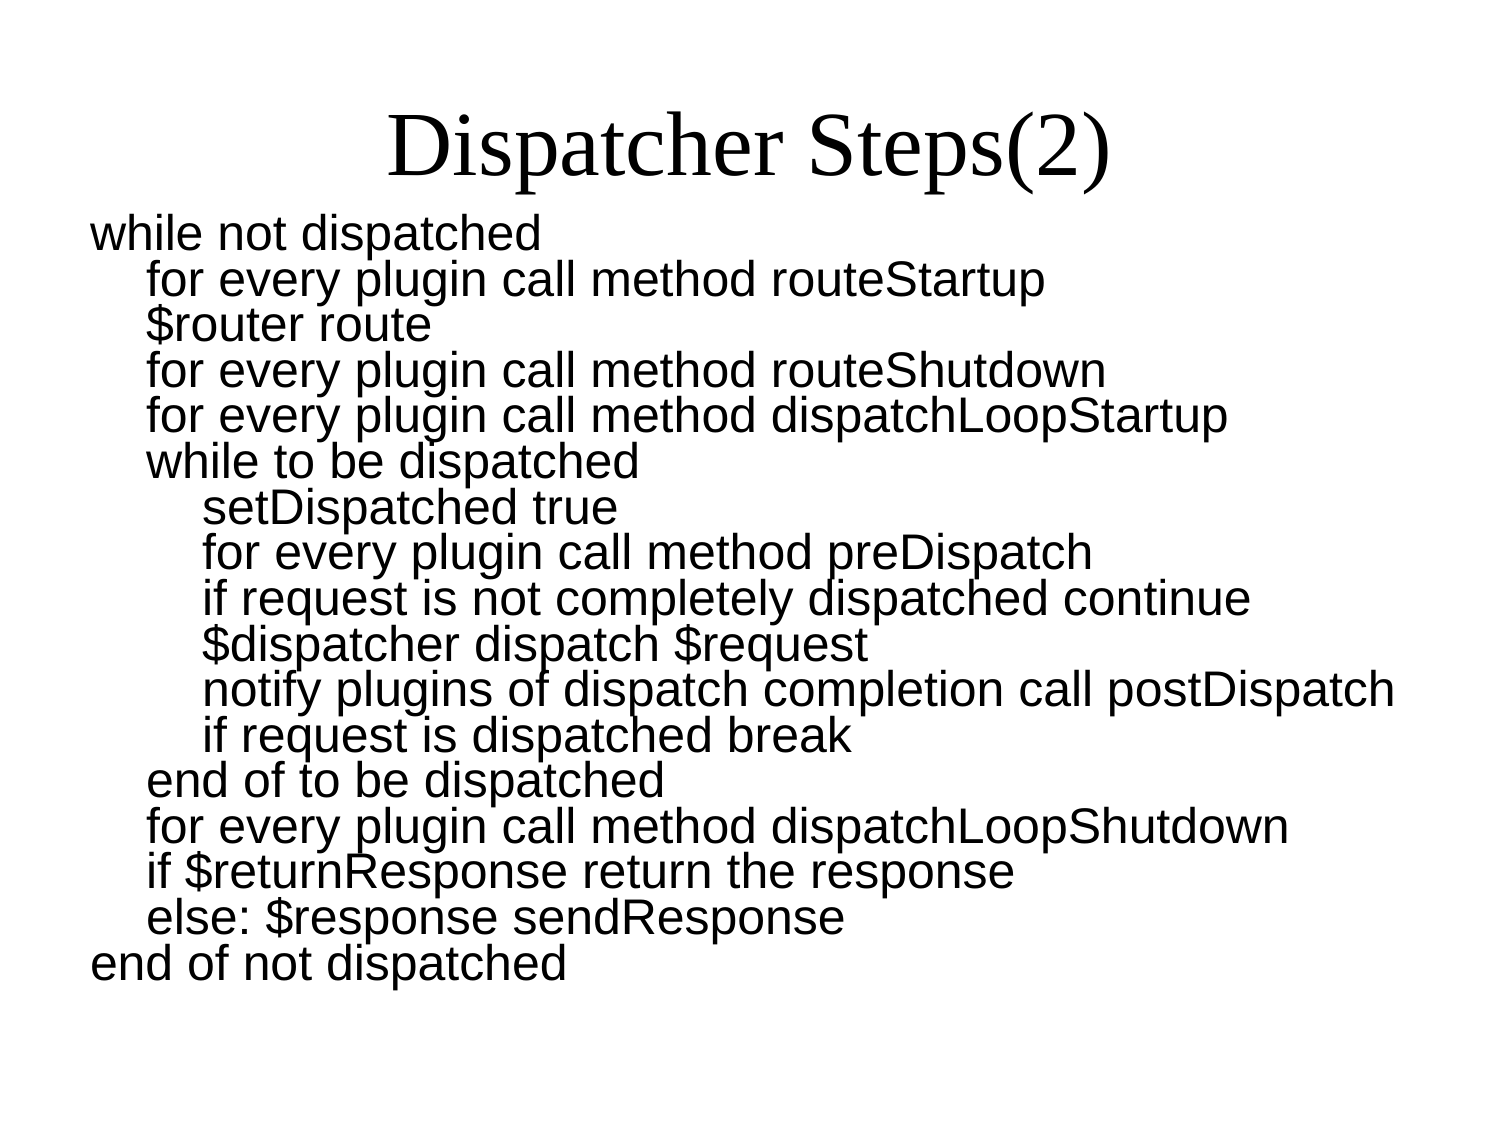

Dispatcher Steps(2)‏
while not dispatched
 for every plugin call method routeStartup
 $router route
 for every plugin call method routeShutdown
 for every plugin call method dispatchLoopStartup
 while to be dispatched
 setDispatched true
 for every plugin call method preDispatch
 if request is not completely dispatched continue
 $dispatcher dispatch $request
 notify plugins of dispatch completion call postDispatch
 if request is dispatched break
 end of to be dispatched
 for every plugin call method dispatchLoopShutdown
 if $returnResponse return the response
 else: $response sendResponse
end of not dispatched